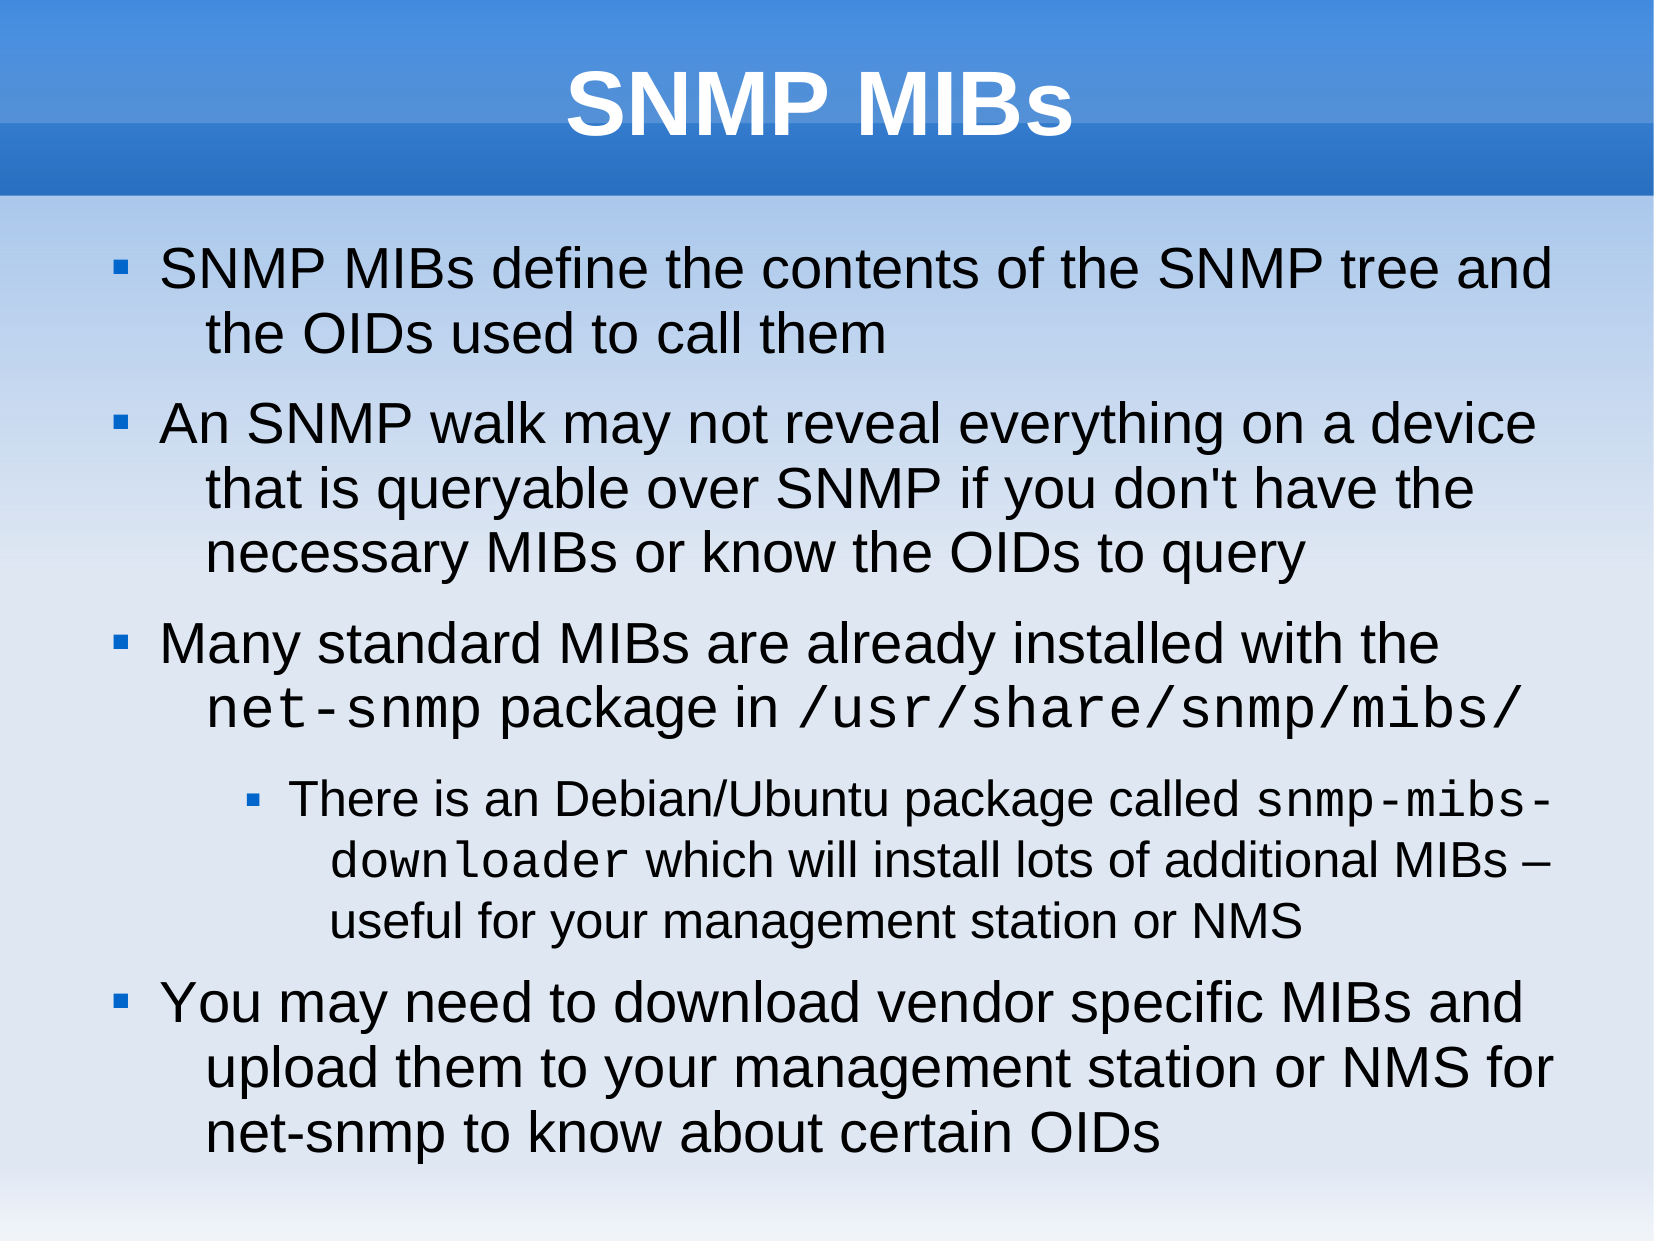

# SNMP MIBs
SNMP MIBs define the contents of the SNMP tree and the OIDs used to call them
An SNMP walk may not reveal everything on a device that is queryable over SNMP if you don't have the necessary MIBs or know the OIDs to query
Many standard MIBs are already installed with the net-snmp package in /usr/share/snmp/mibs/
There is an Debian/Ubuntu package called snmp-mibs-downloader which will install lots of additional MIBs – useful for your management station or NMS
You may need to download vendor specific MIBs and upload them to your management station or NMS for net-snmp to know about certain OIDs